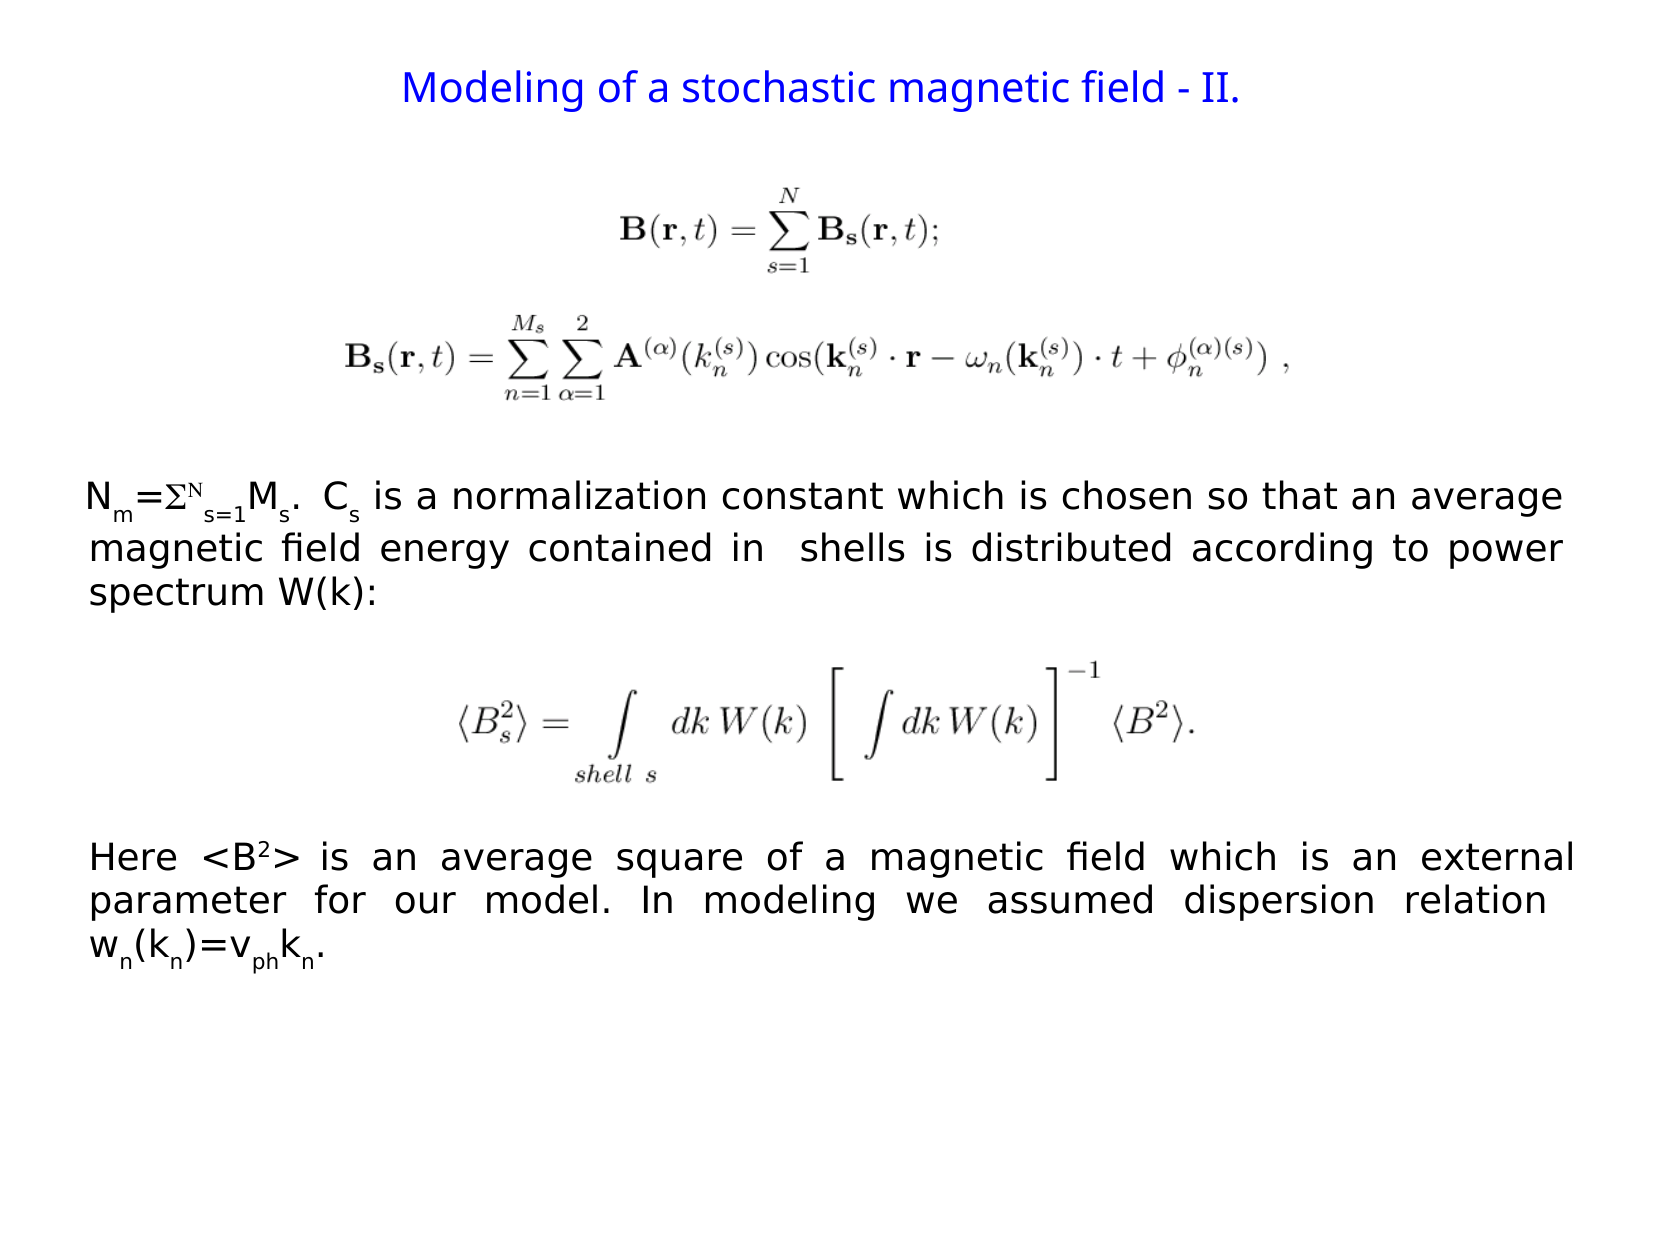

# Modeling of a stochastic magnetic field - II.
 Nm=Ns=1Ms. Cs is a normalization constant which is chosen so that an average magnetic field energy contained in shells is distributed according to power spectrum W(k):
Here <B2> is an average square of a magnetic field which is an external parameter for our model. In modeling we assumed dispersion relation wn(kn)=vphkn.